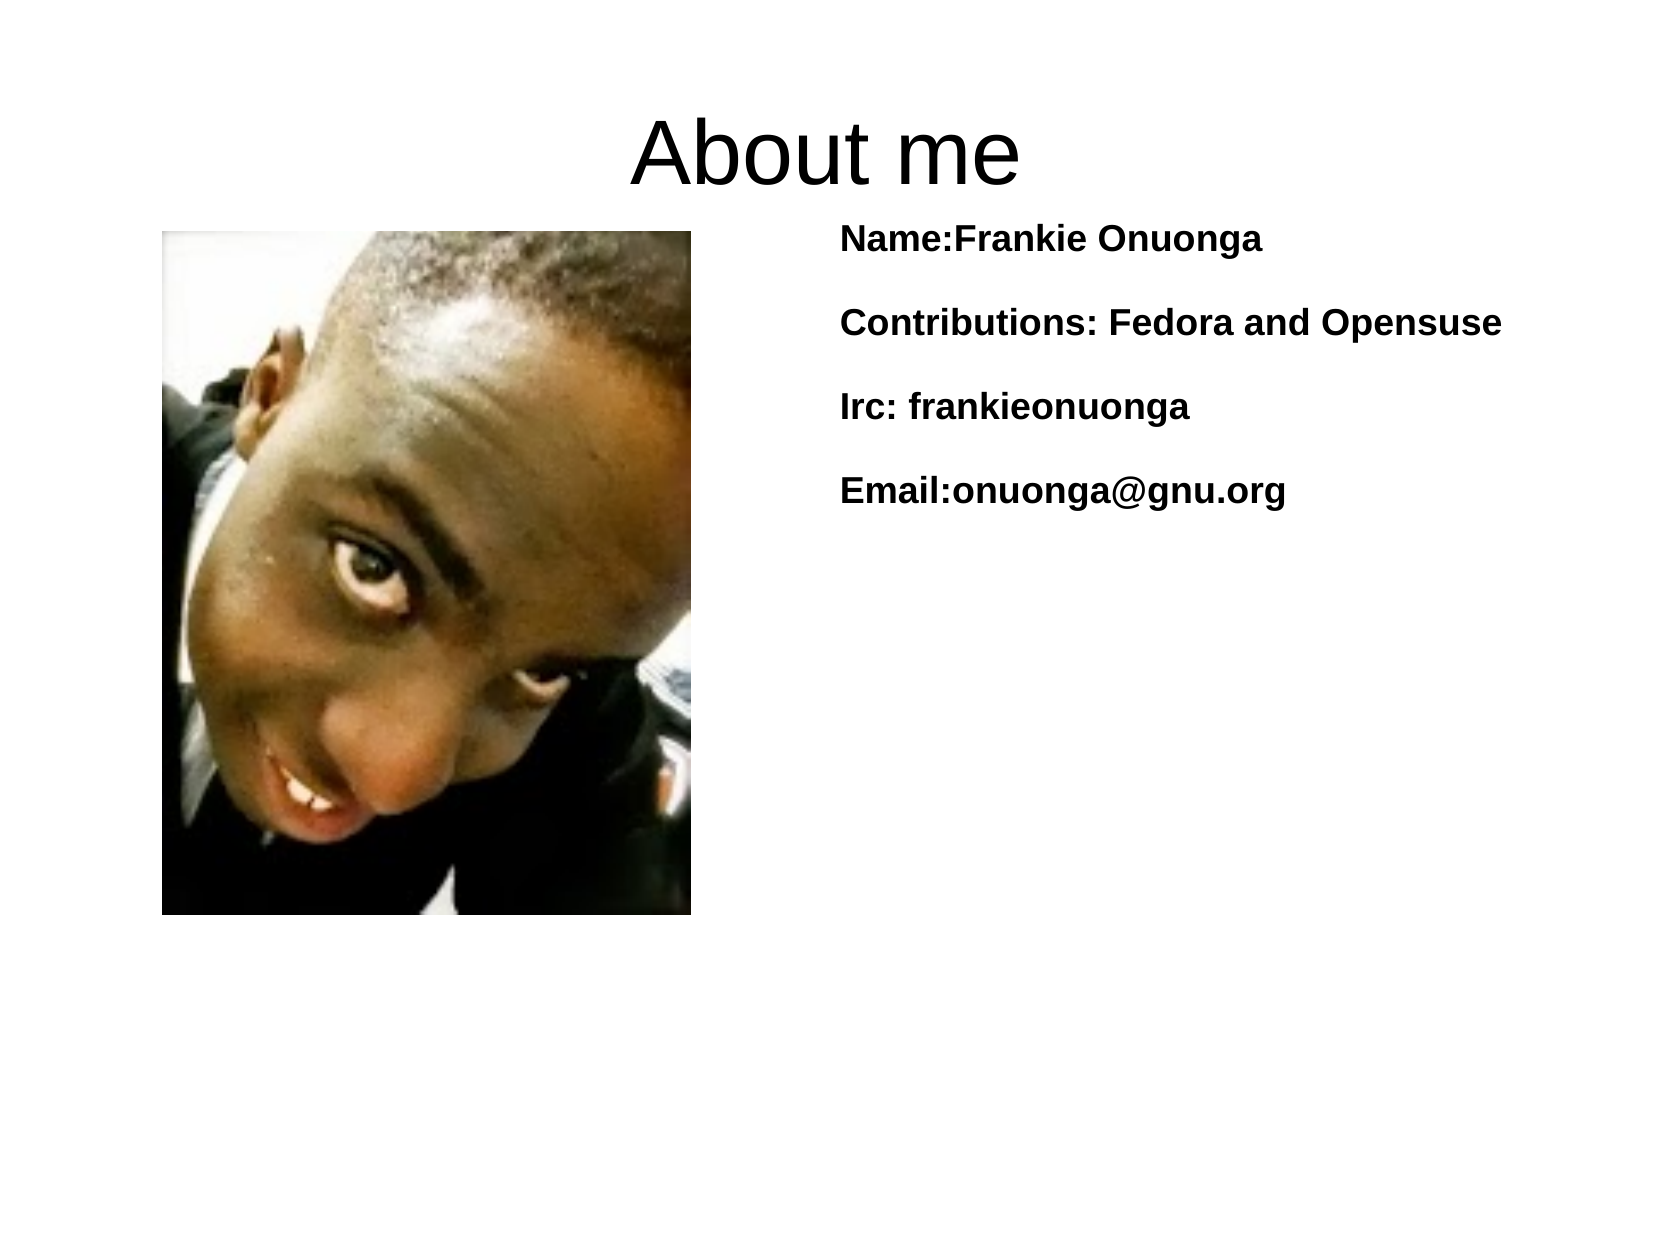

# About me
Name:Frankie Onuonga
Contributions: Fedora and Opensuse
Irc: frankieonuonga
Email:onuonga@gnu.org